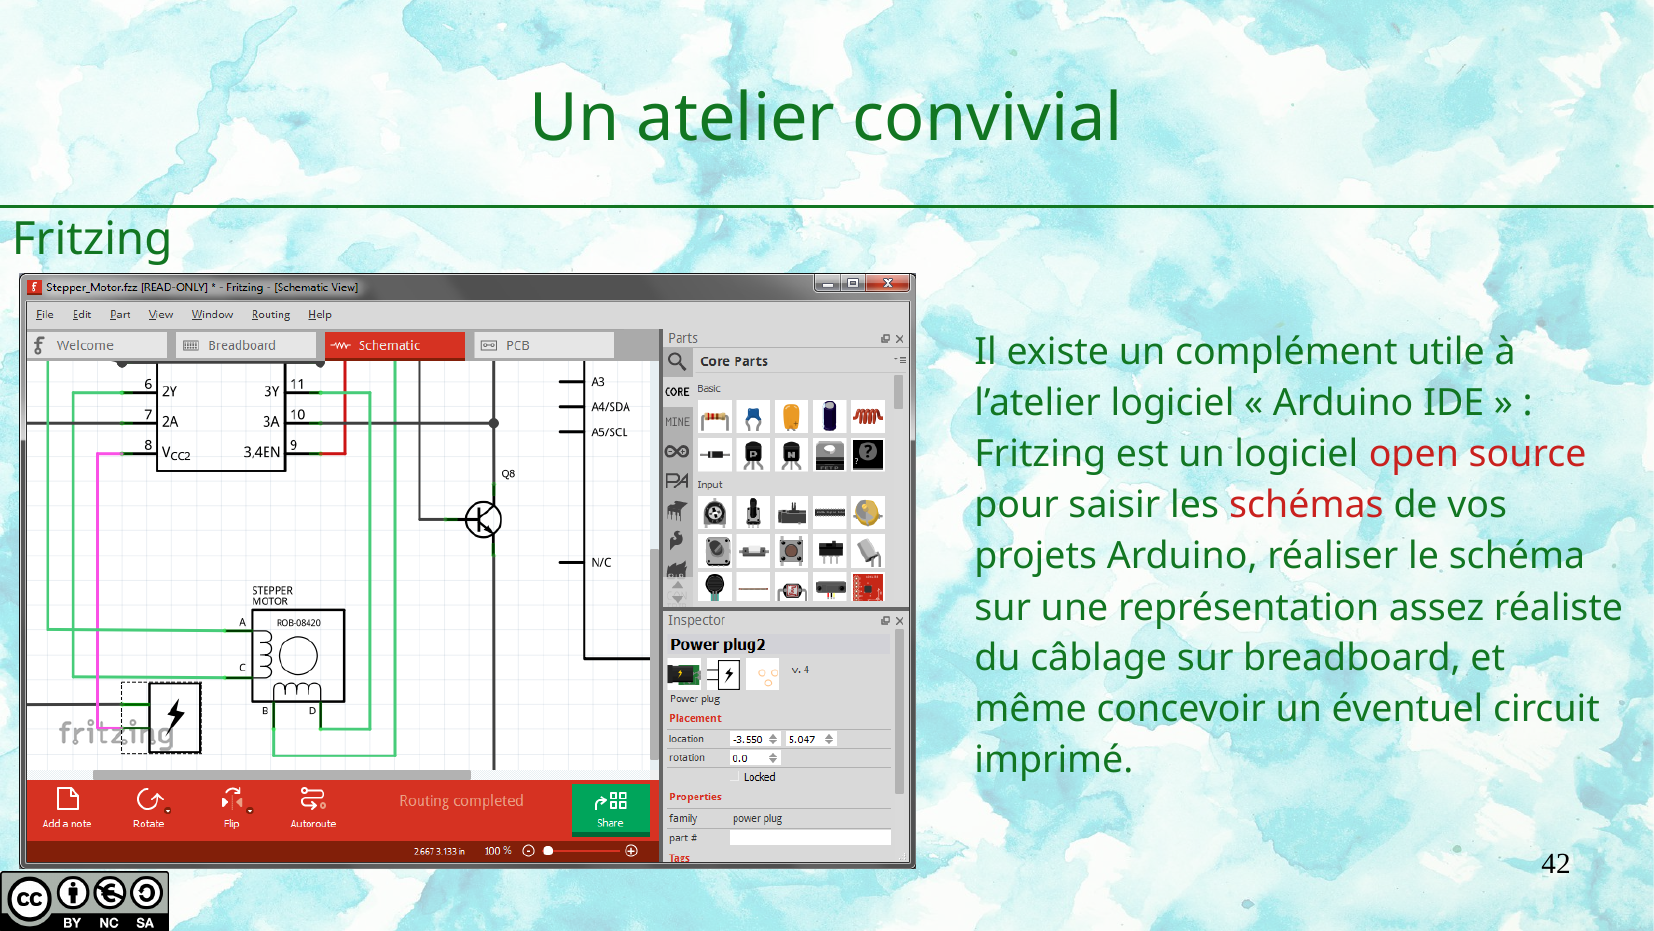

# Un atelier convivial
Fritzing
Il existe un complément utile à l’atelier logiciel « Arduino IDE » : Fritzing est un logiciel open source pour saisir les schémas de vos projets Arduino, réaliser le schéma sur une représentation assez réaliste du câblage sur breadboard, et même concevoir un éventuel circuit imprimé.
42